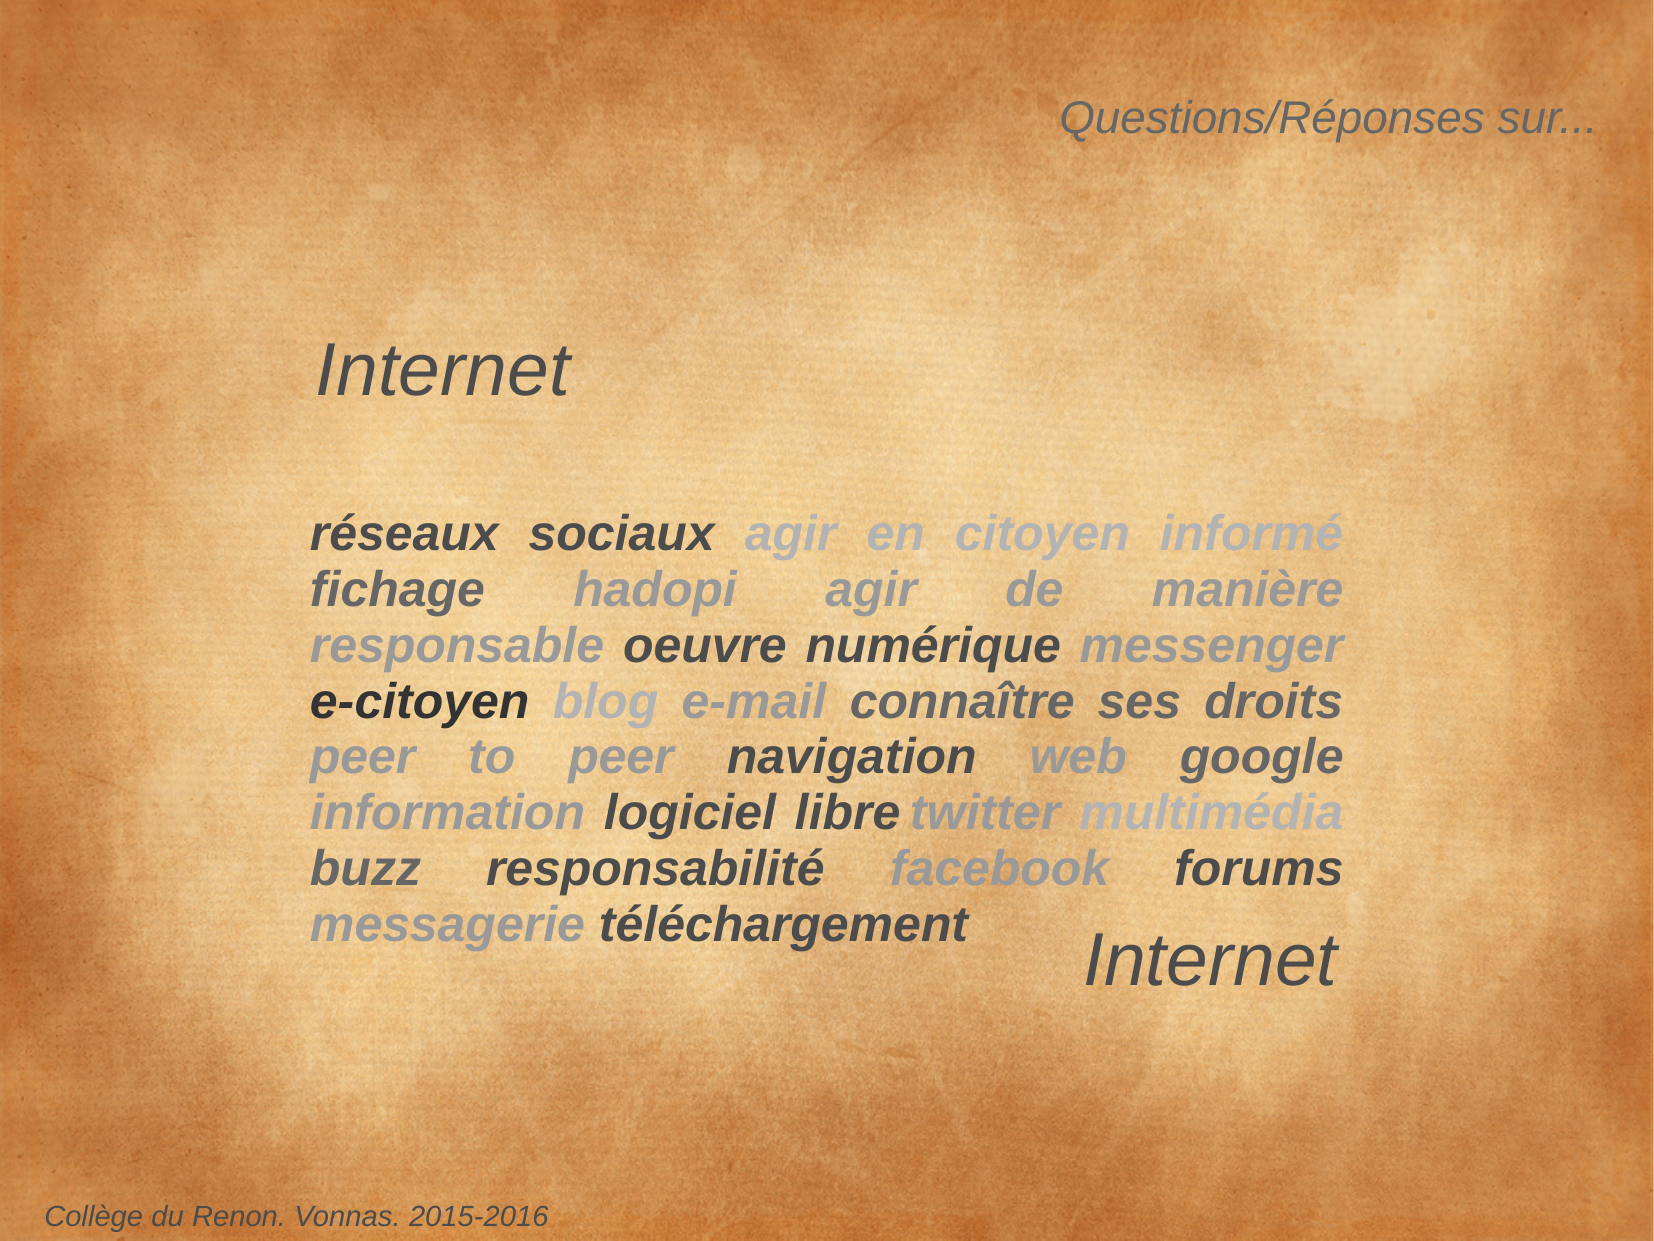

Questions/Réponses sur...
réseaux sociaux agir en citoyen informé fichage hadopi agir de manière responsable oeuvre numérique messenger e-citoyen blog e-mail connaître ses droits peer to peer navigation web google information logiciel libre	twitter multimédia buzz responsabilité facebook forums messagerie téléchargement
# Internet
Internet
Collège du Renon. Vonnas. 2015-2016